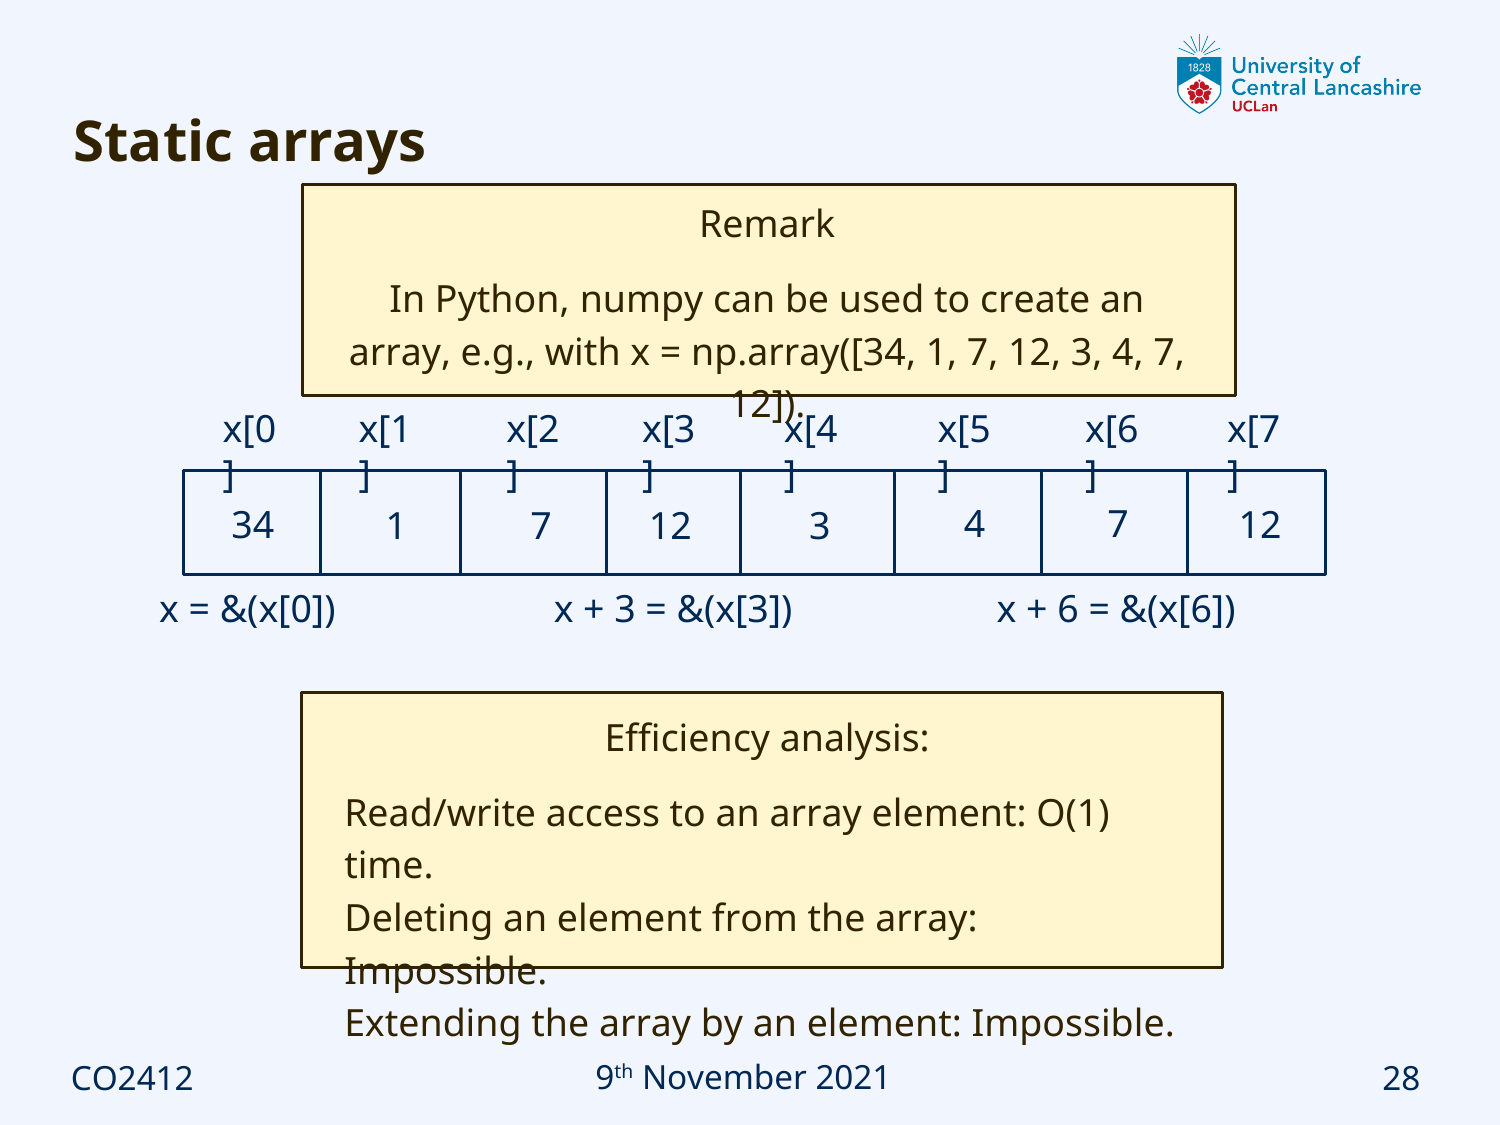

# Static arrays
Remark
In Python, numpy can be used to create an array, e.g., with x = np.array([34, 1, 7, 12, 3, 4, 7, 12]).
x[0]
x[1]
x[2]
x[3]
x[4]
x[5]
x[6]
x[7]
4
7
12
34
1
7
12
3
x = &(x[0])
x + 3 = &(x[3])
x + 6 = &(x[6])
Efficiency analysis:
Read/write access to an array element: O(1) time.
Deleting an element from the array: Impossible.
Extending the array by an element: Impossible.